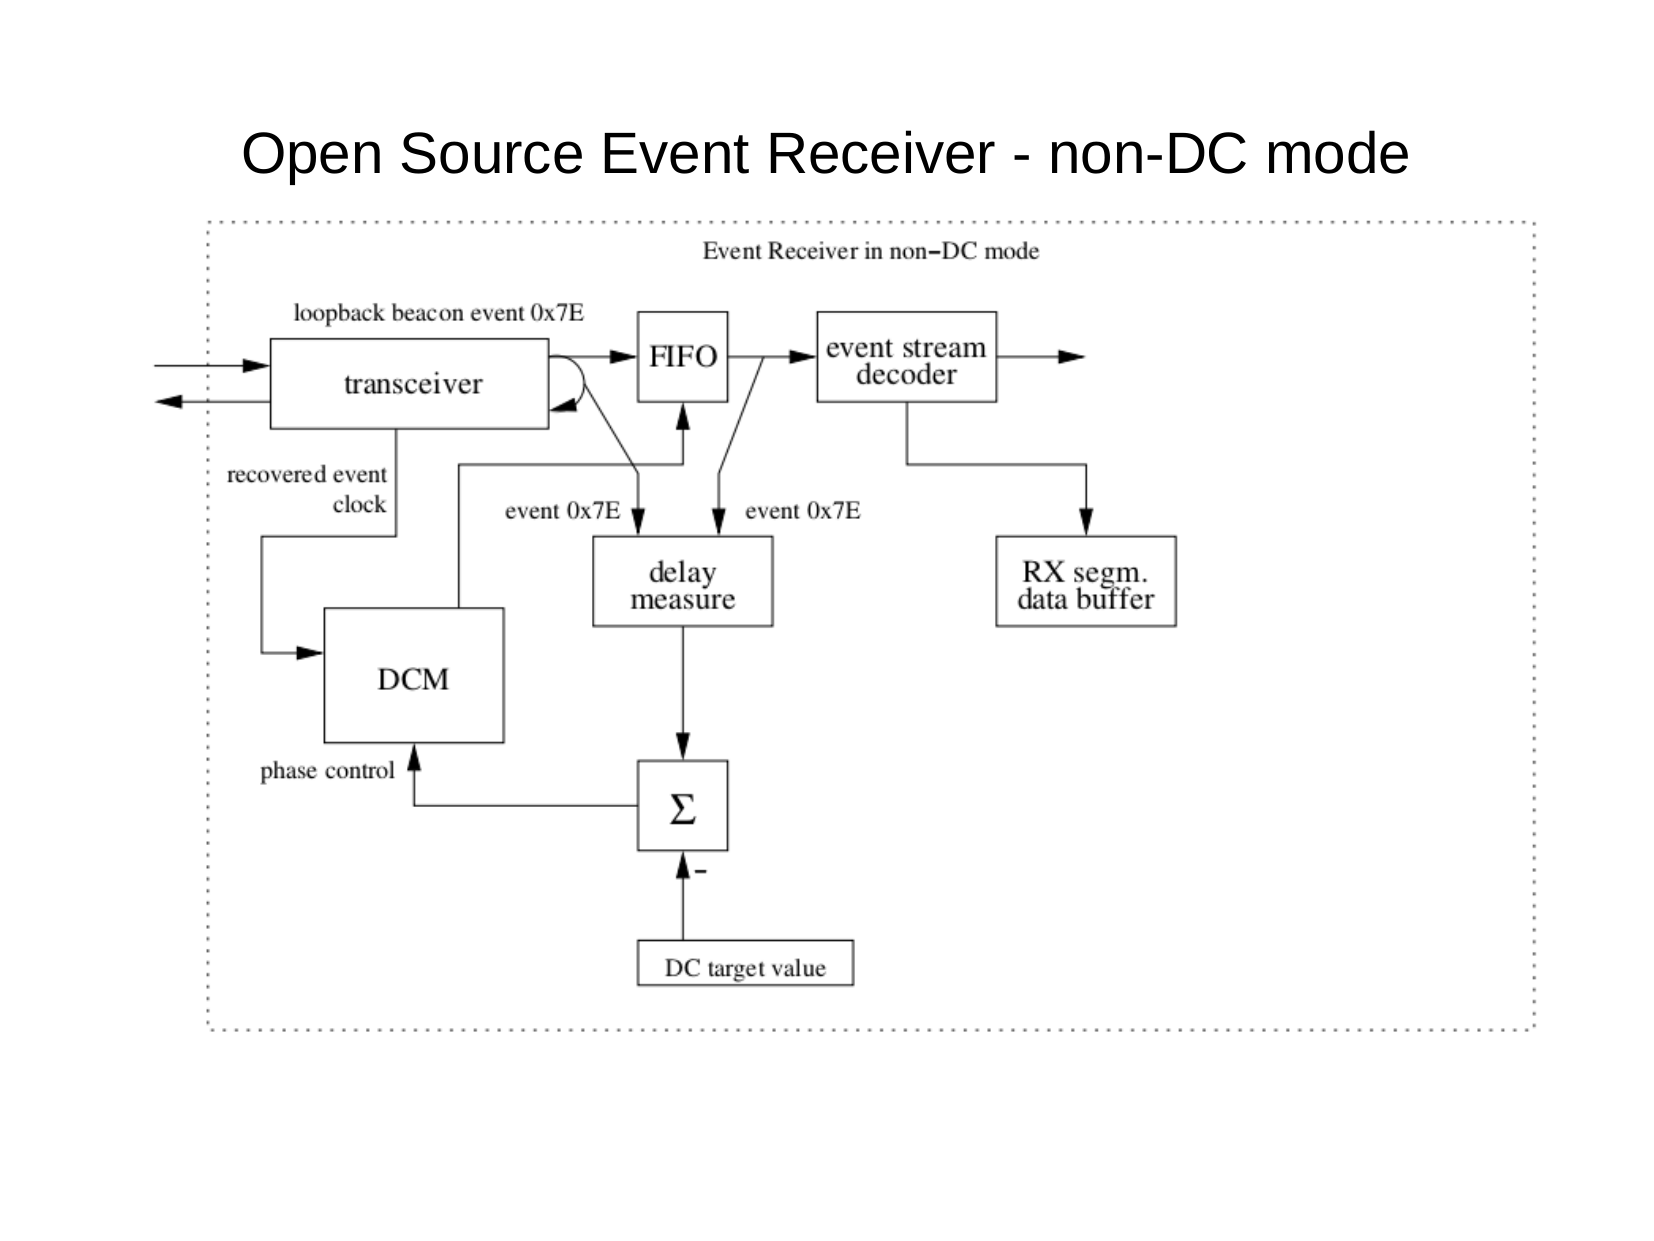

# Open Source Event Receiver - non-DC mode